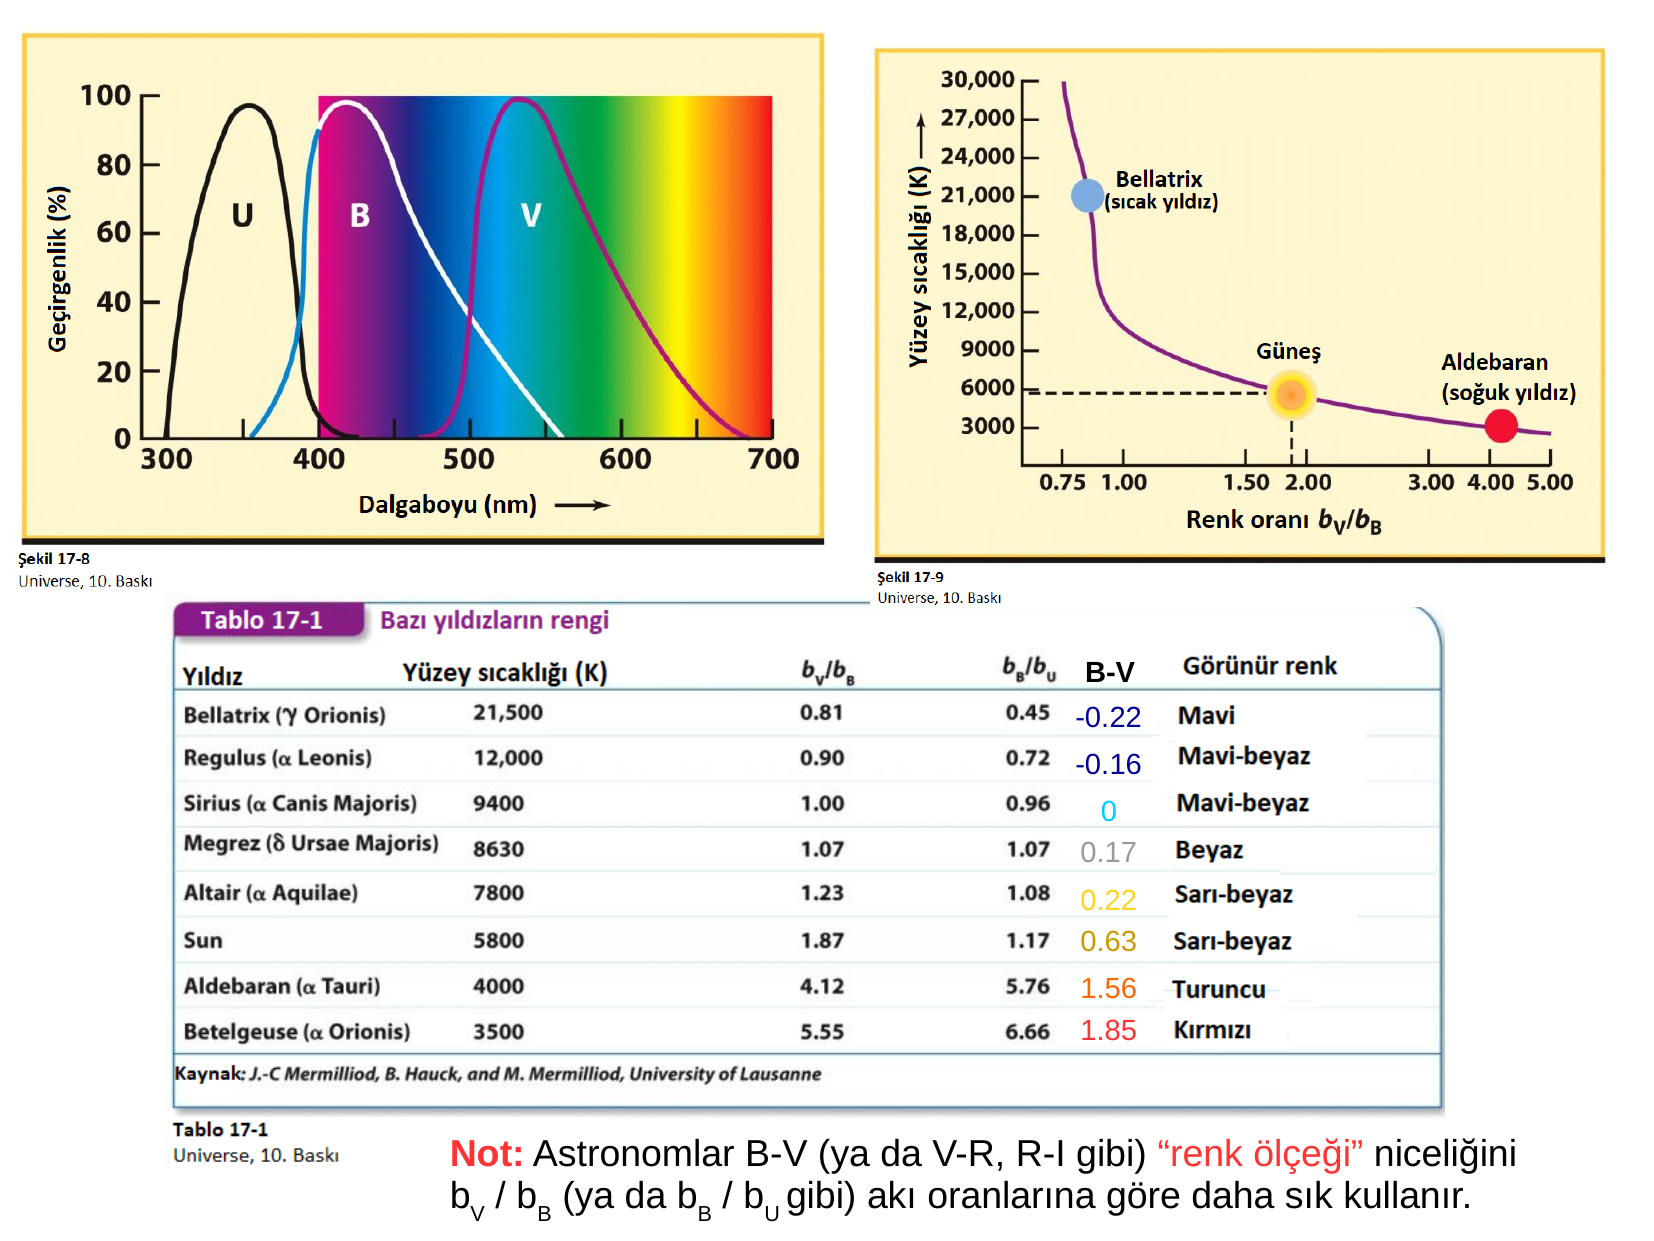

B-V
-0.22
-0.16
0
0.17
0.22
0.63
1.56
1.85
Not: Astronomlar B-V (ya da V-R, R-I gibi) “renk ölçeği” niceliğini bV / bB (ya da bB / bU gibi) akı oranlarına göre daha sık kullanır.